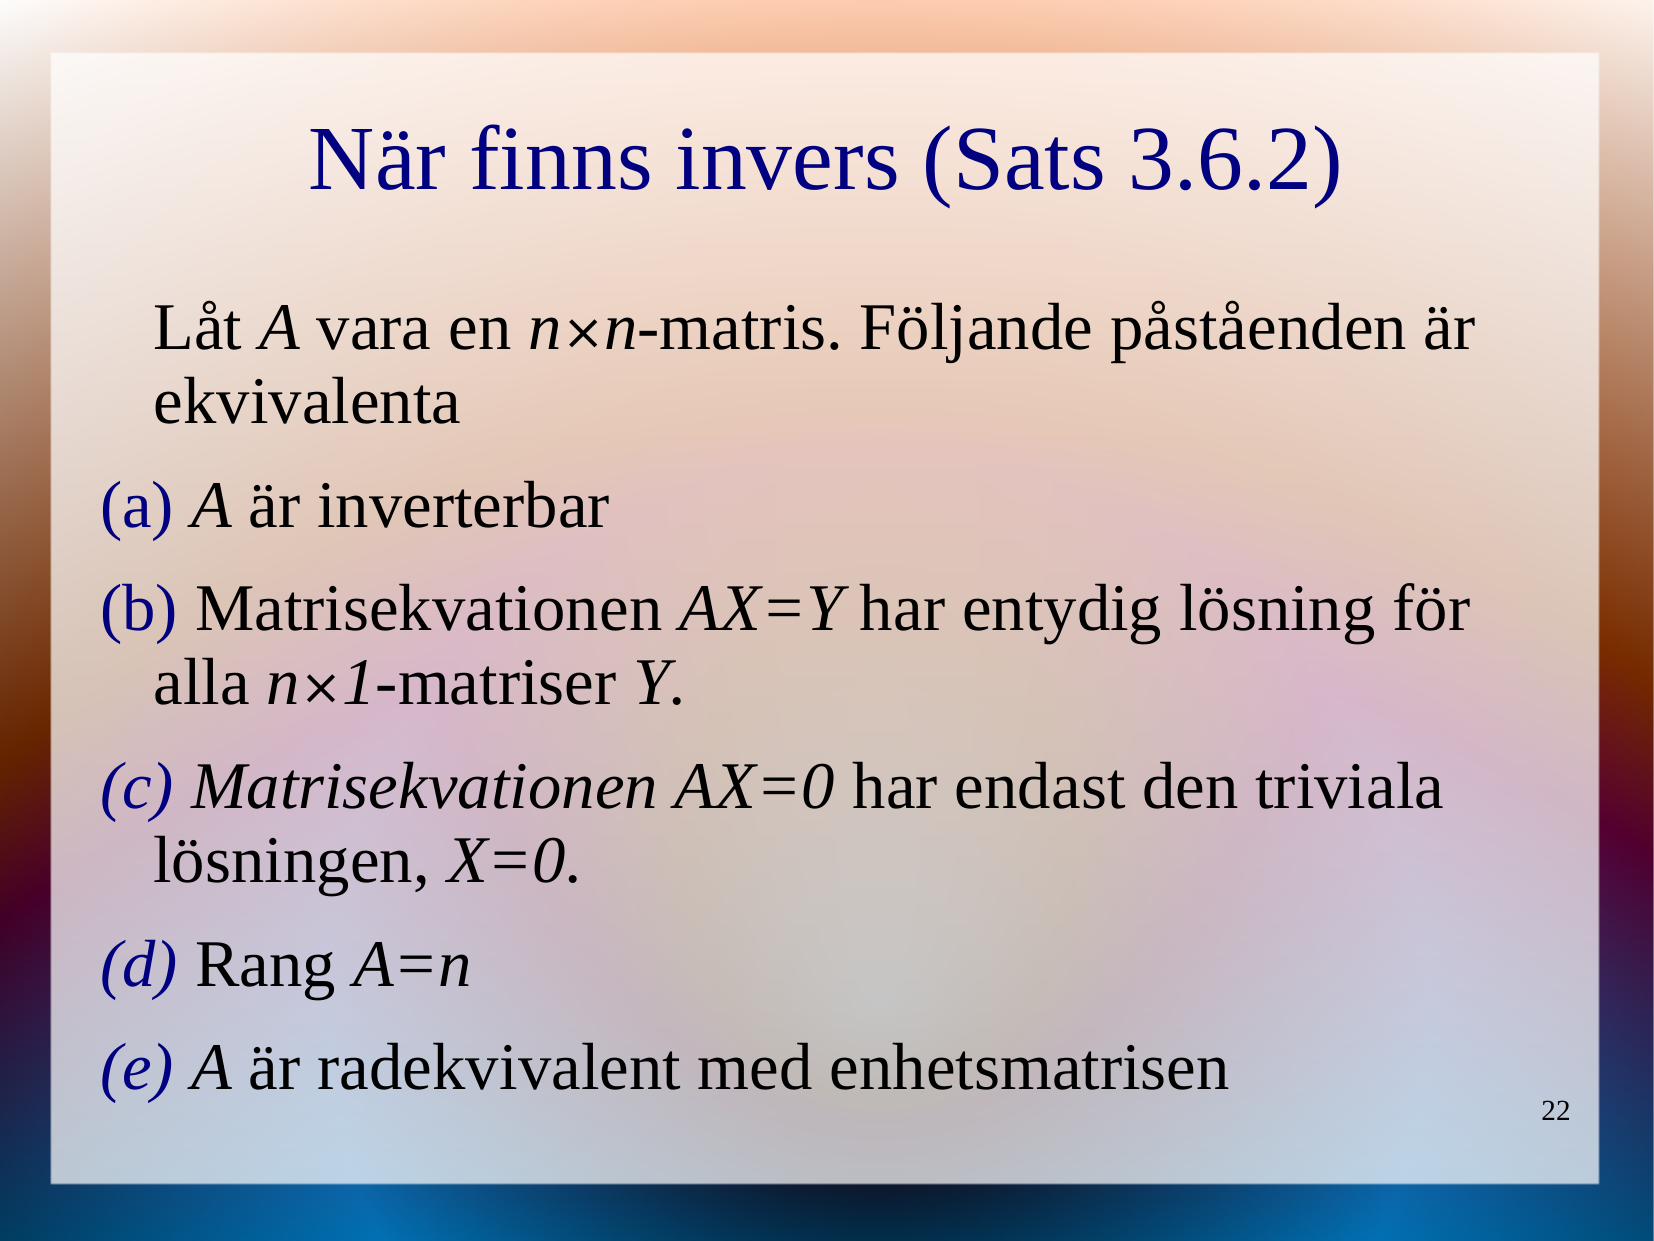

# När finns invers (Sats 3.6.2)
Låt A vara en n⨯n-matris. Följande påståenden är ekvivalenta
 A är inverterbar
 Matrisekvationen AX=Y har entydig lösning för alla n⨯1-matriser Y.
 Matrisekvationen AX=0 har endast den triviala lösningen, X=0.
 Rang A=n
 A är radekvivalent med enhetsmatrisen
22